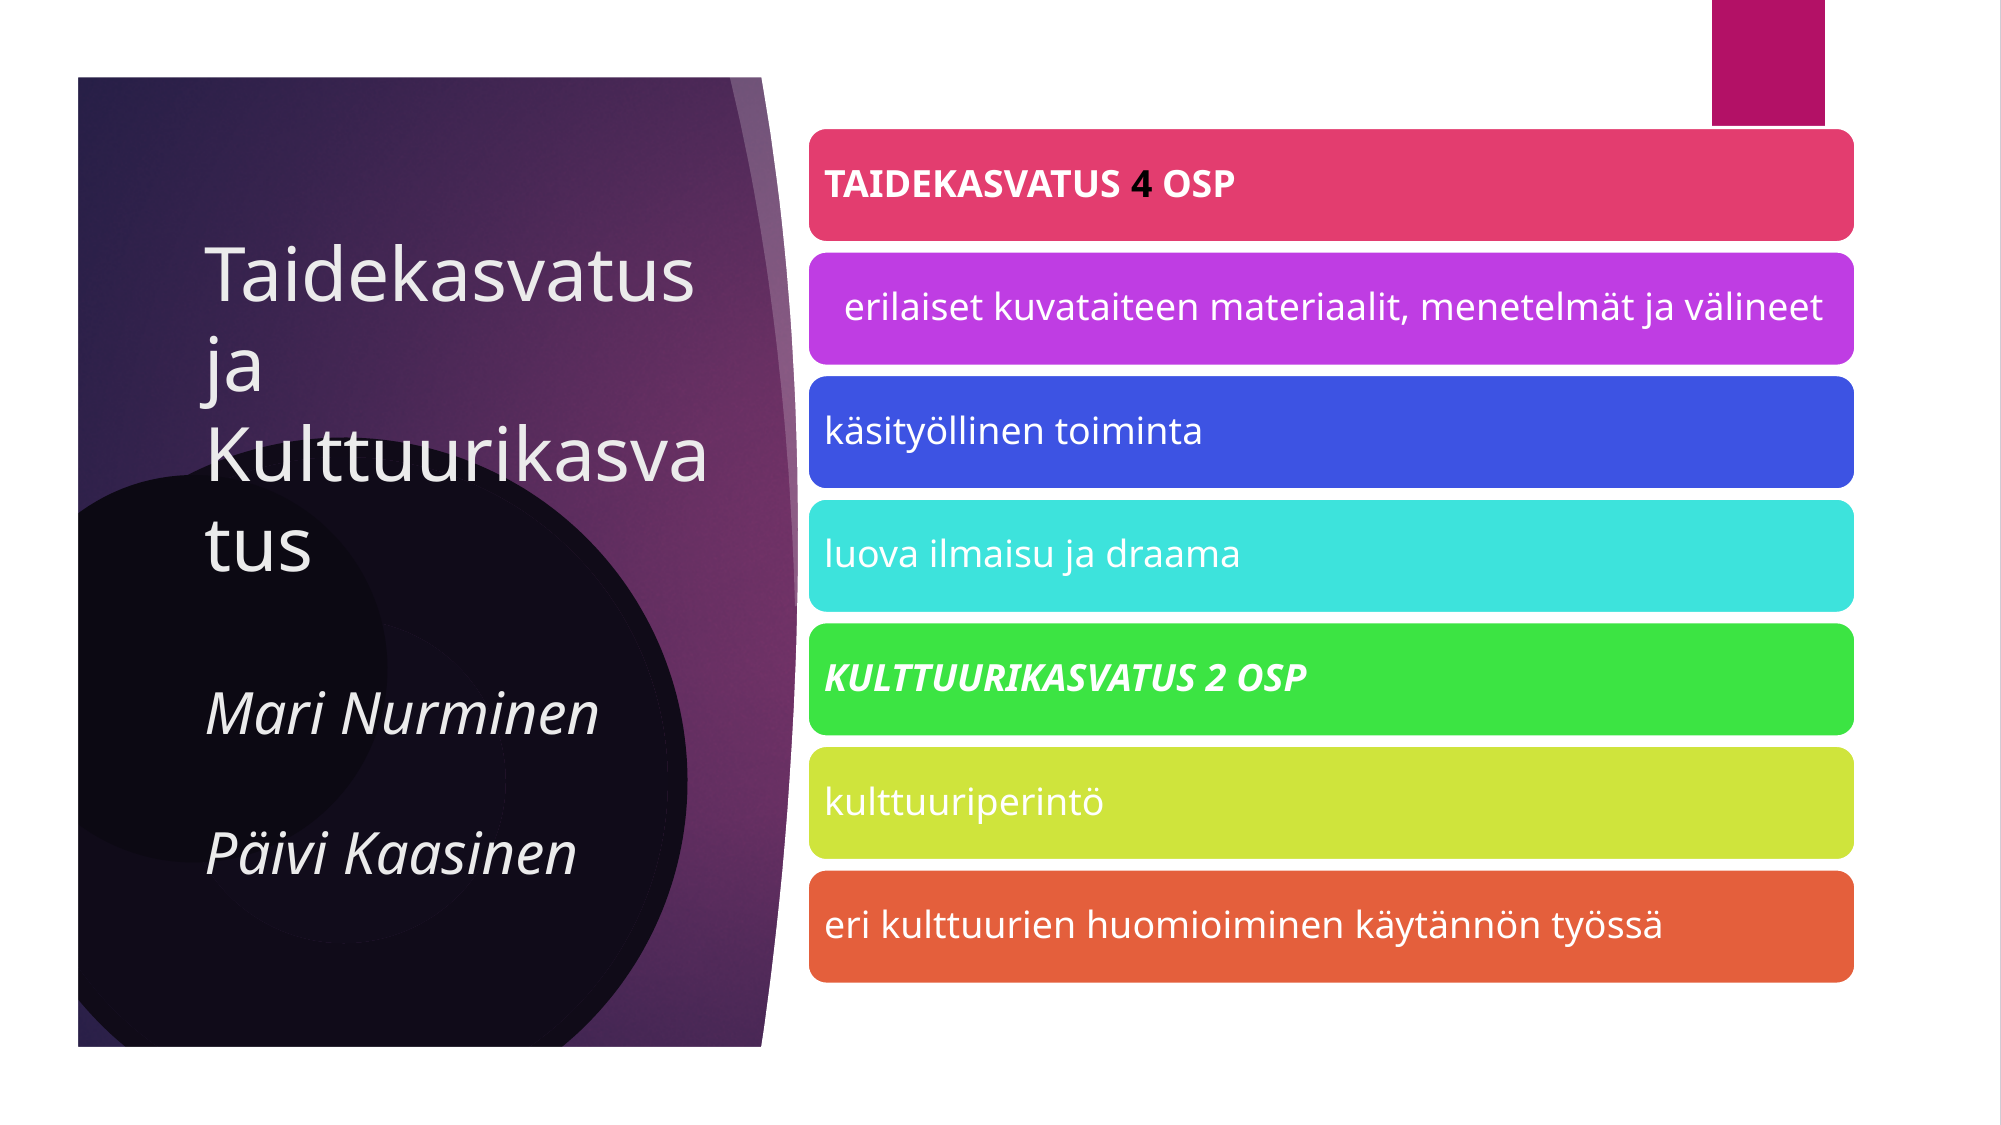

TAIDEKASVATUS 4 OSP
  erilaiset kuvataiteen materiaalit, menetelmät ja välineet
käsityöllinen toiminta
luova ilmaisu ja draama
KULTTUURIKASVATUS 2 OSP
kulttuuriperintö
eri kulttuurien huomioiminen käytännön työssä
# Taidekasvatus ja Kulttuurikasvatus Mari Nurminen Päivi Kaasinen